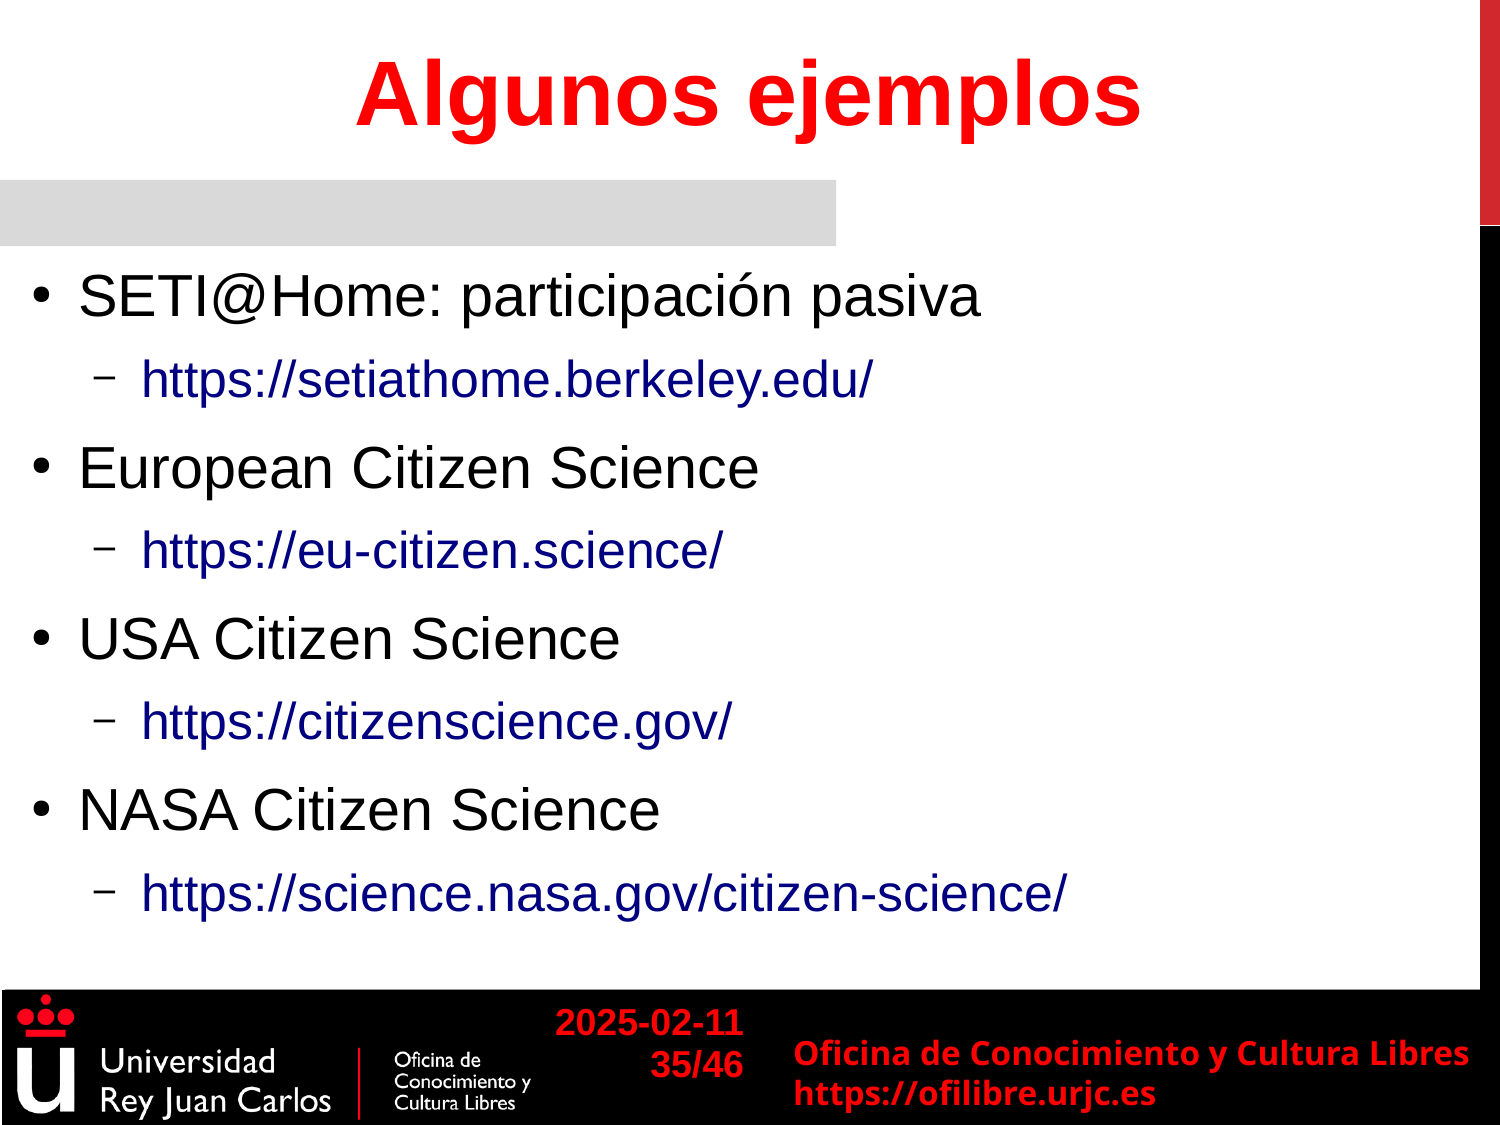

# Algunos ejemplos
SETI@Home: participación pasiva
https://setiathome.berkeley.edu/
European Citizen Science
https://eu-citizen.science/
USA Citizen Science
https://citizenscience.gov/
NASA Citizen Science
https://science.nasa.gov/citizen-science/